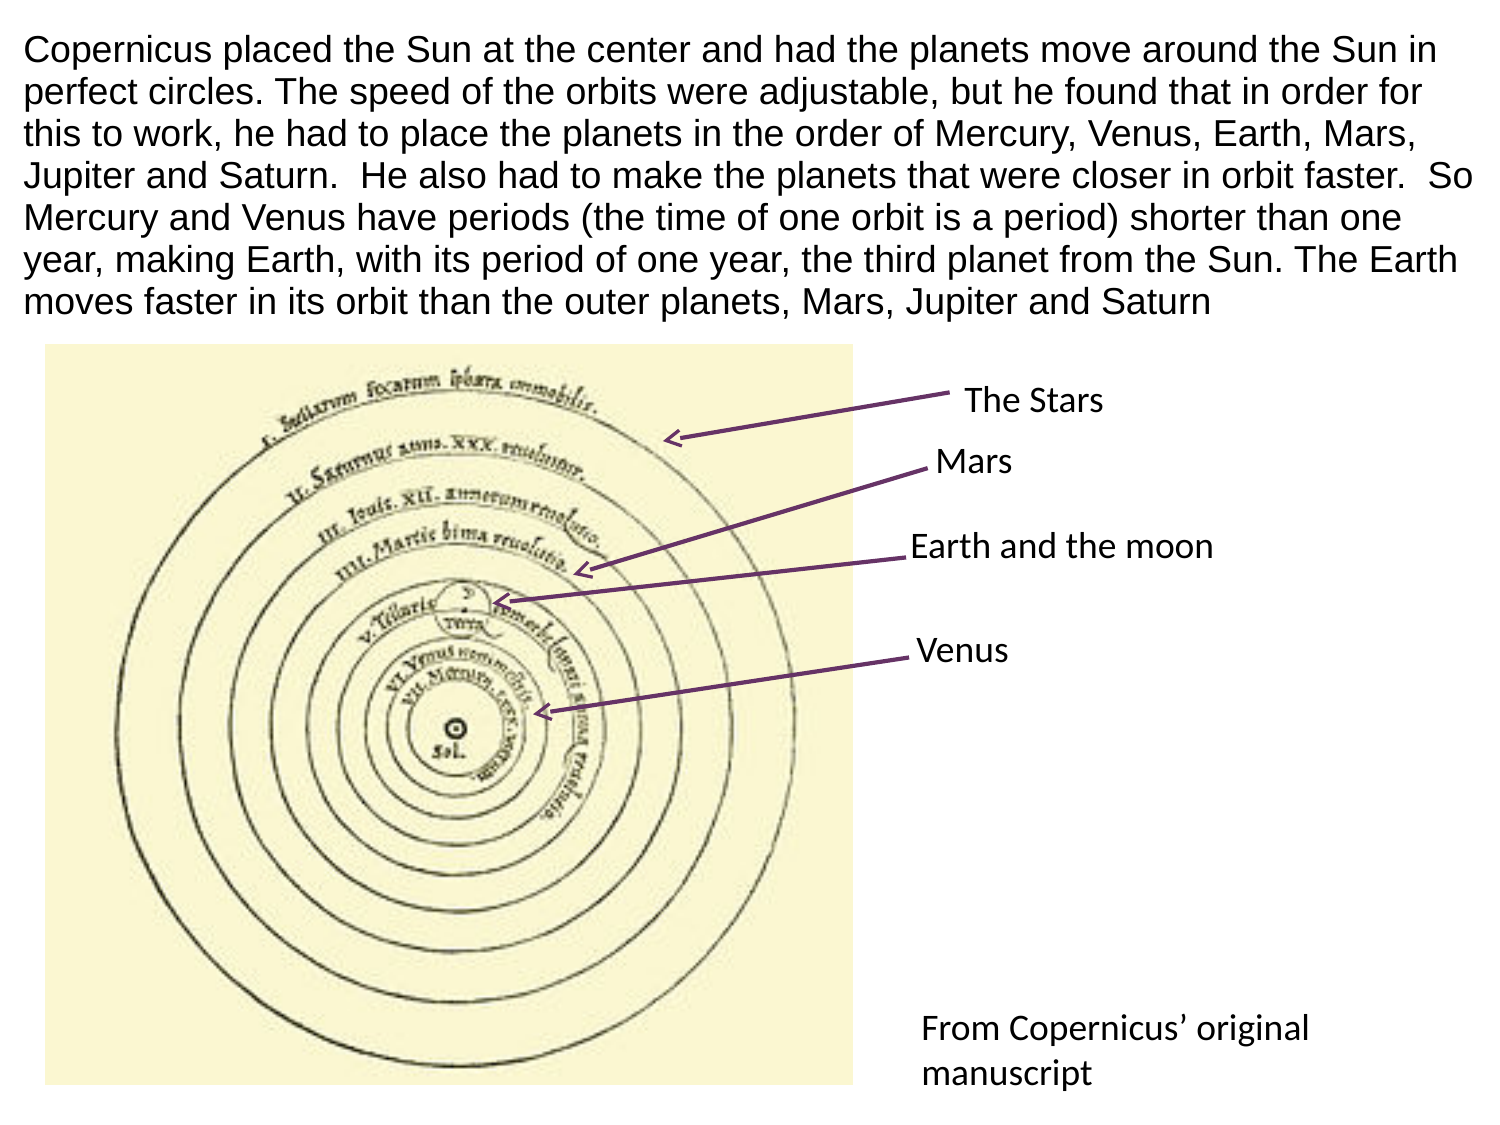

Copernicus placed the Sun at the center and had the planets move around the Sun in perfect circles. The speed of the orbits were adjustable, but he found that in order for this to work, he had to place the planets in the order of Mercury, Venus, Earth, Mars, Jupiter and Saturn. He also had to make the planets that were closer in orbit faster. So Mercury and Venus have periods (the time of one orbit is a period) shorter than one year, making Earth, with its period of one year, the third planet from the Sun. The Earth moves faster in its orbit than the outer planets, Mars, Jupiter and Saturn
The Stars
Mars
Earth and the moon
Venus
From Copernicus’ original manuscript